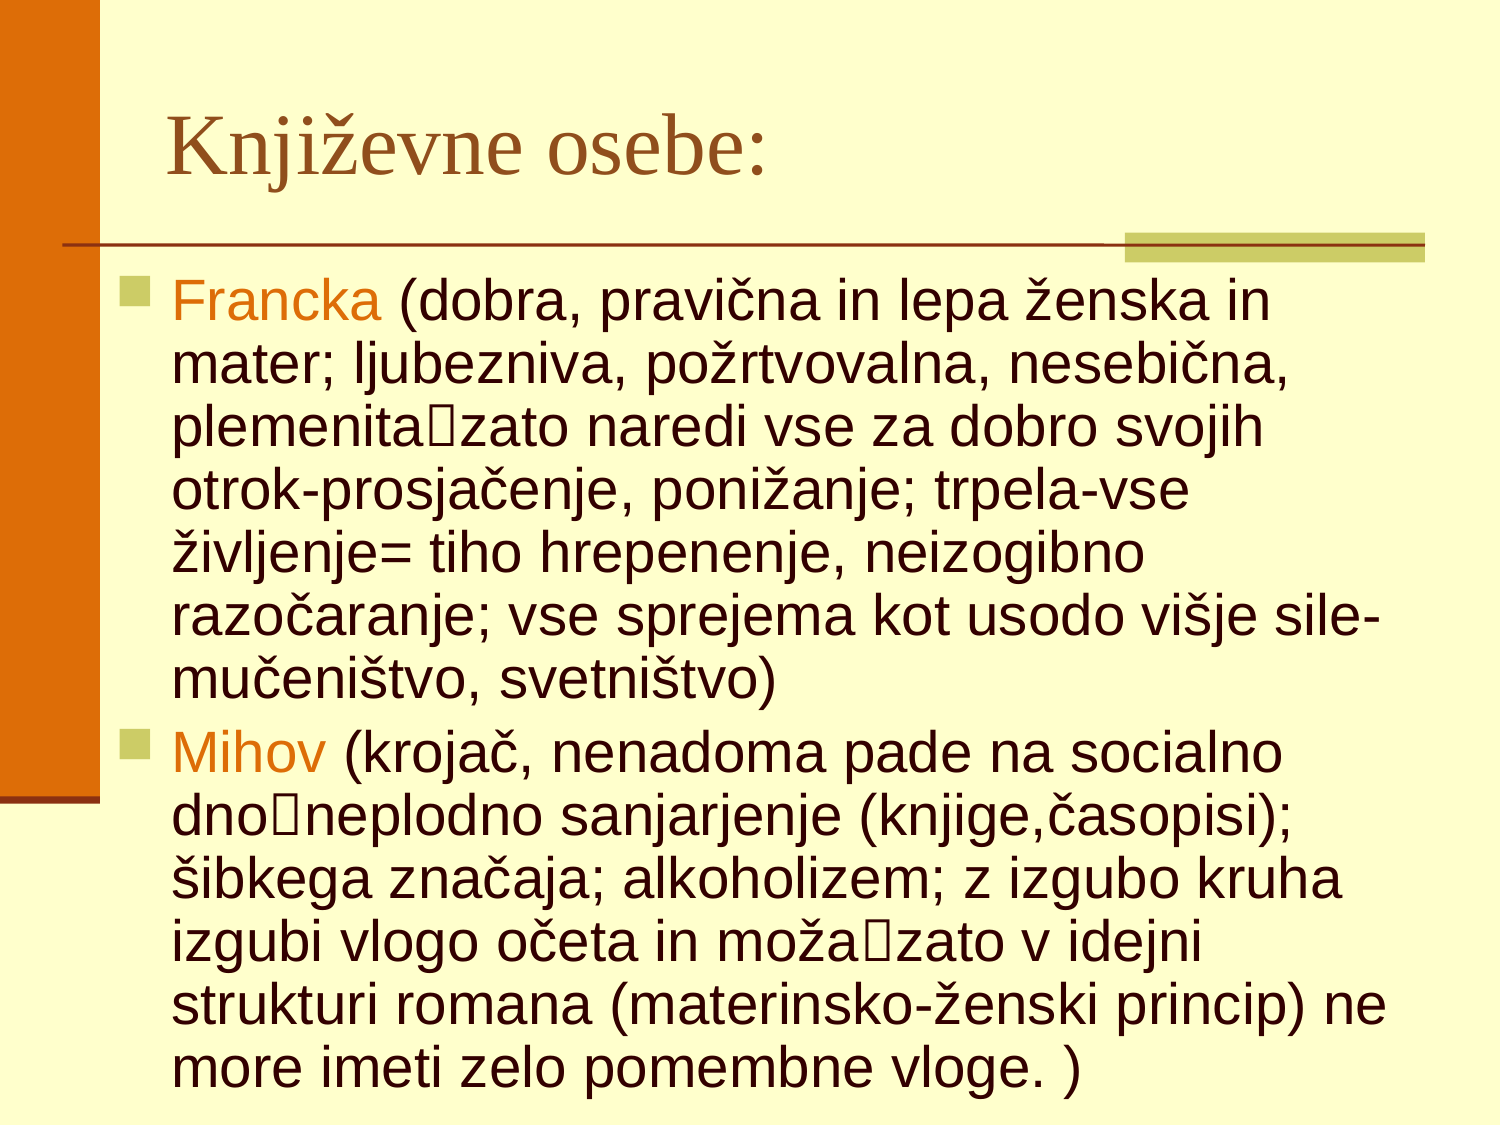

# Književne osebe:
Francka (dobra, pravična in lepa ženska in mater; ljubezniva, požrtvovalna, nesebična, plemenitazato naredi vse za dobro svojih otrok-prosjačenje, ponižanje; trpela-vse življenje= tiho hrepenenje, neizogibno razočaranje; vse sprejema kot usodo višje sile-mučeništvo, svetništvo)
Mihov (krojač, nenadoma pade na socialno dnoneplodno sanjarjenje (knjige,časopisi); šibkega značaja; alkoholizem; z izgubo kruha izgubi vlogo očeta in možazato v idejni strukturi romana (materinsko-ženski princip) ne more imeti zelo pomembne vloge. )